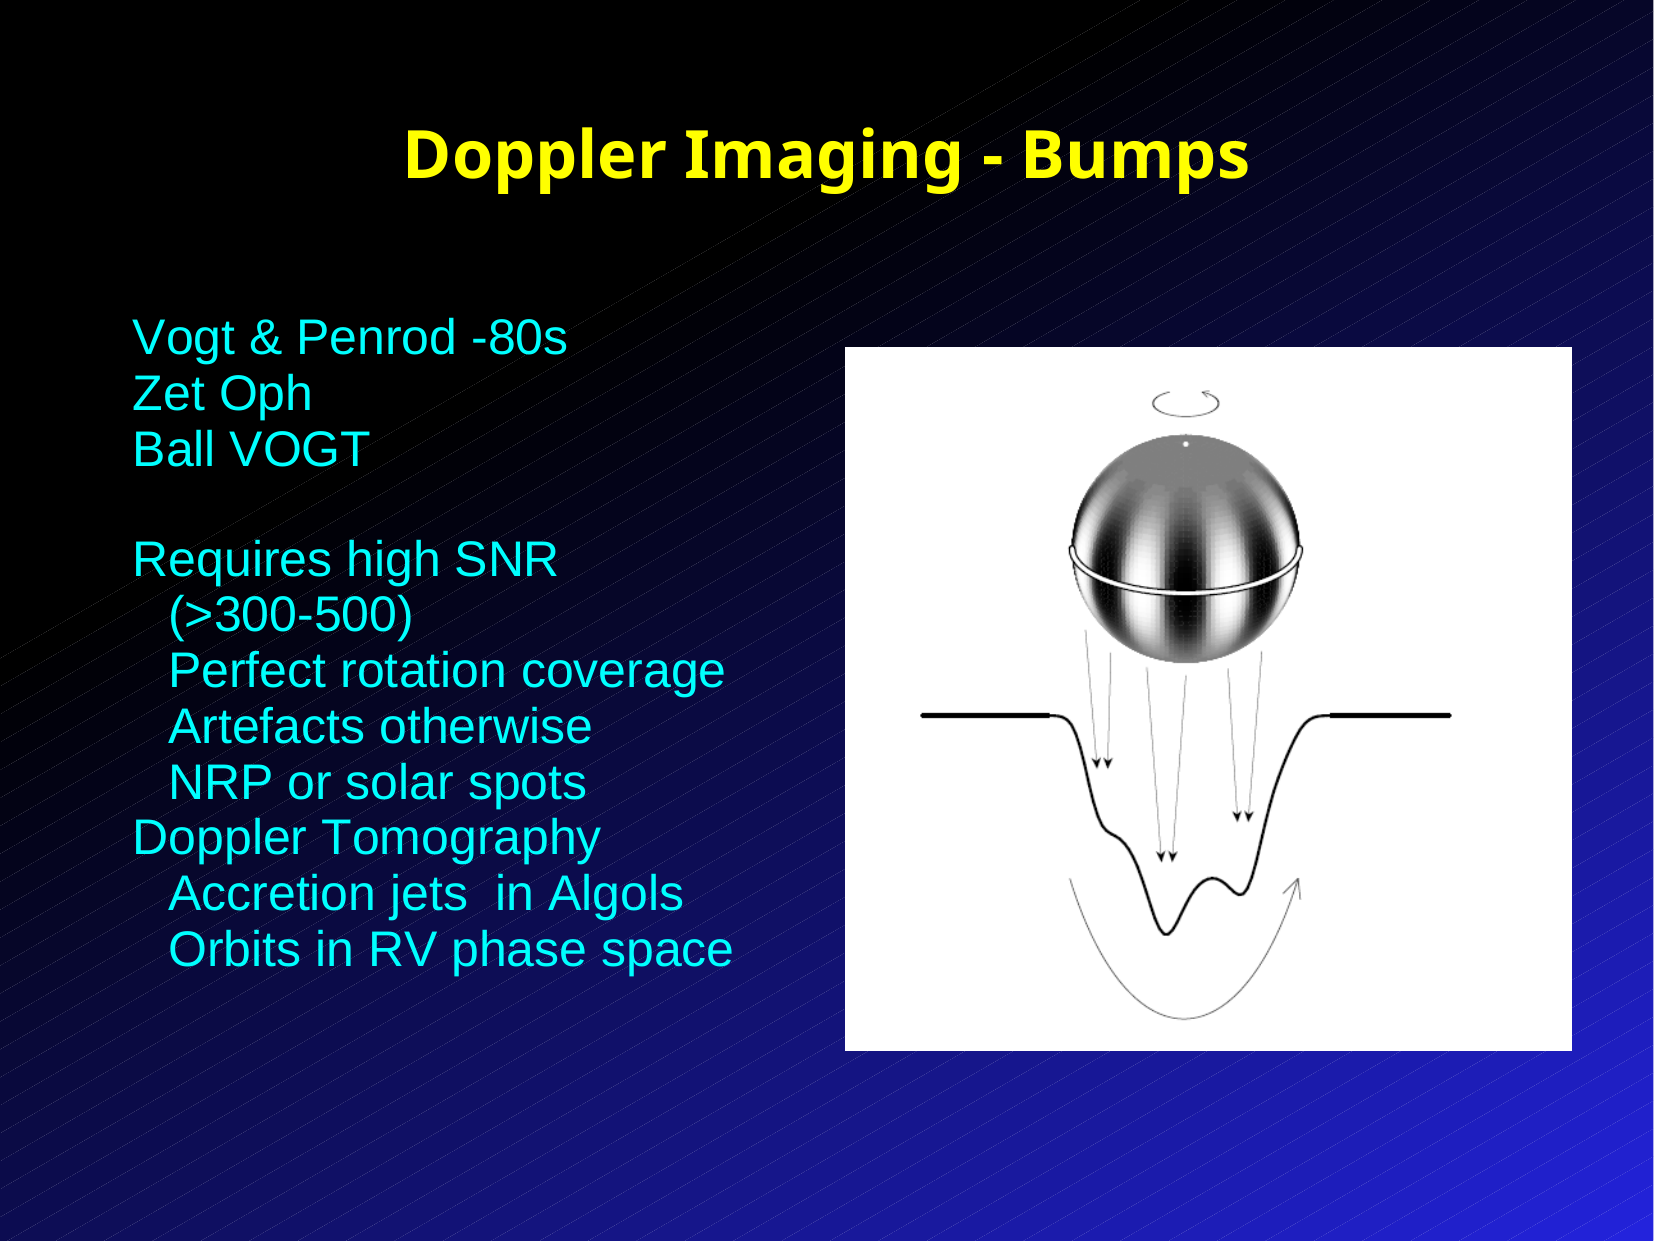

# Doppler Imaging - Bumps
Vogt & Penrod -80s
Zet Oph
Ball VOGT
Requires high SNR
(>300-500)
Perfect rotation coverage
Artefacts otherwise
NRP or solar spots
Doppler Tomography
Accretion jets in Algols
Orbits in RV phase space